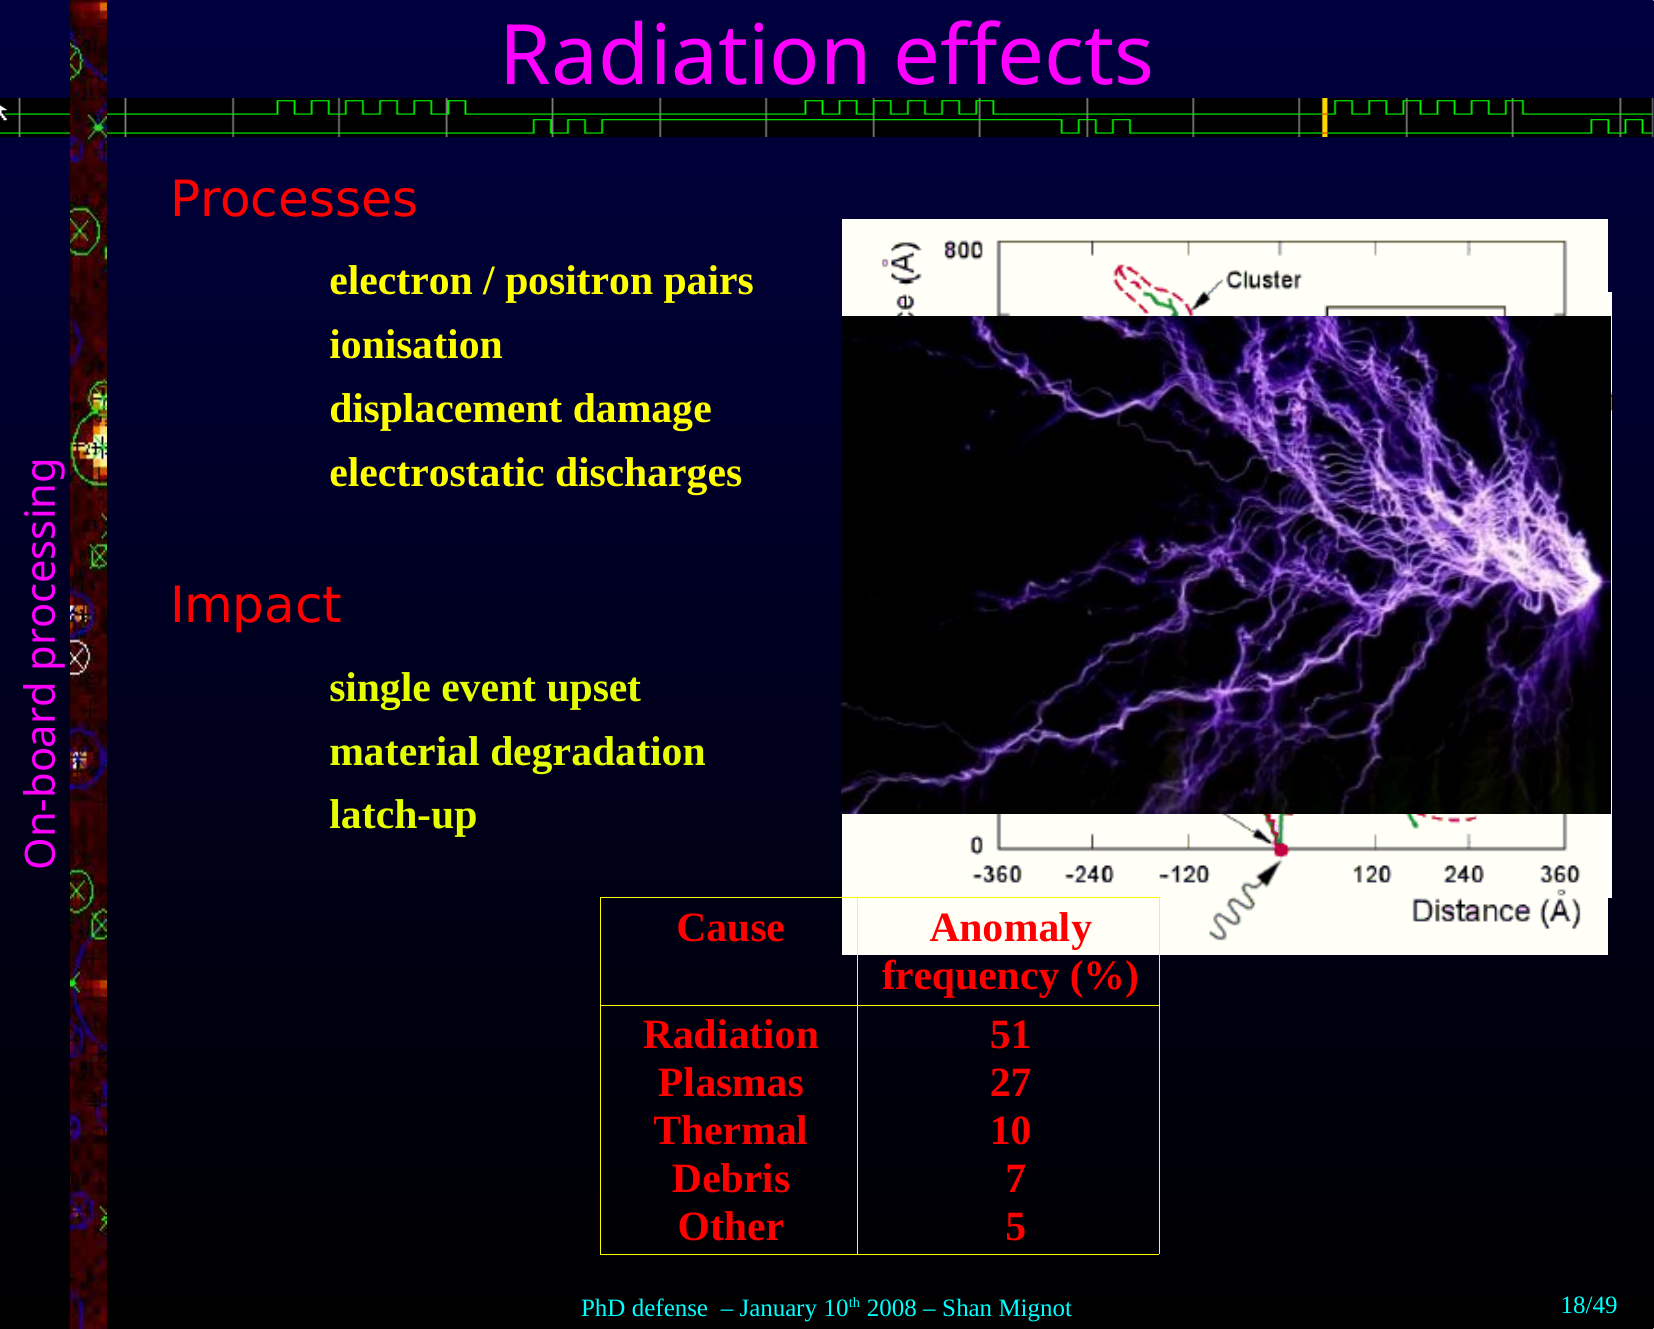

# Radiation effects
Processes
electron / positron pairs
ionisation
displacement damage
electrostatic discharges
Impact
single event upset
material degradation
latch-up
On-board processing
PhD defense – January 10th 2008 – Shan Mignot